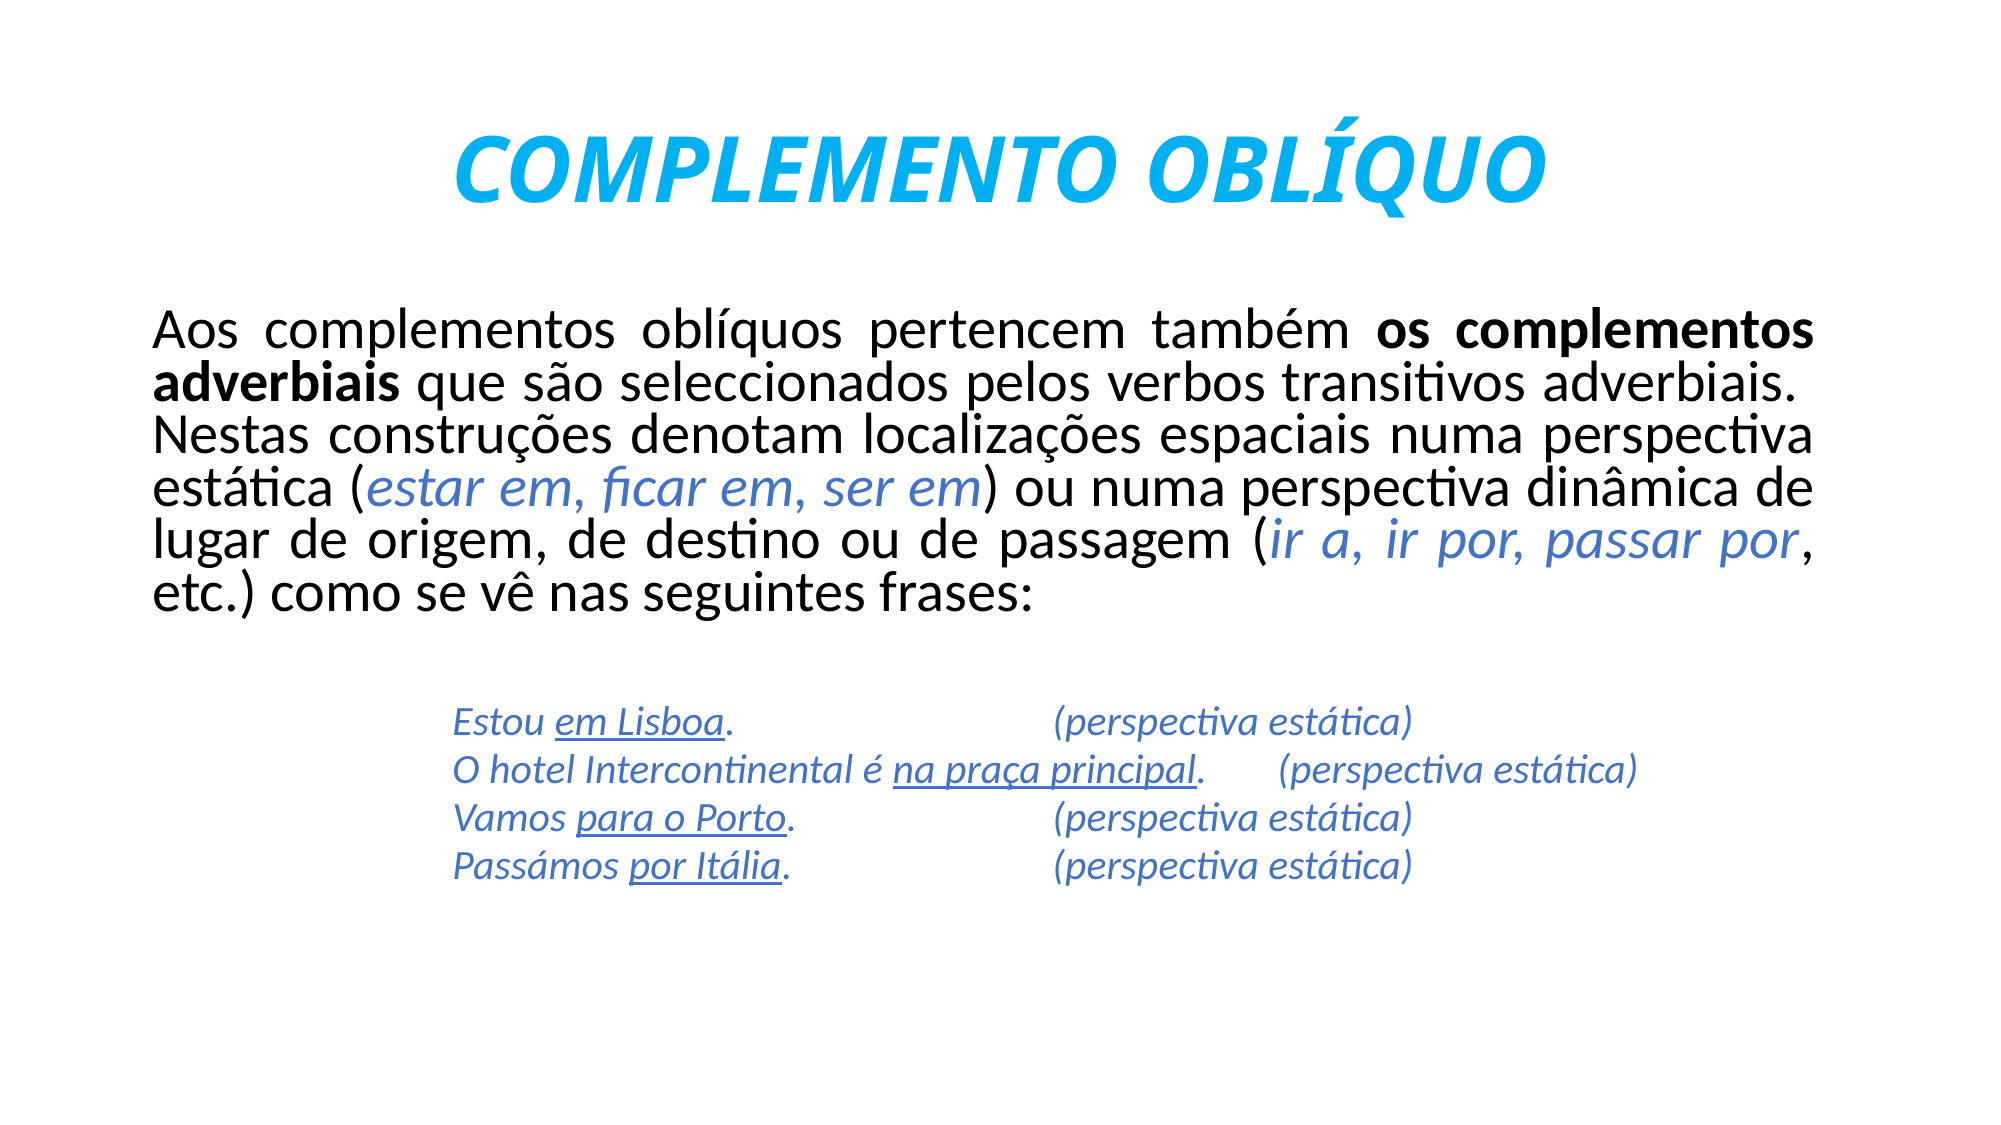

# COMPLEMENTO OBLÍQUO
Aos complementos oblíquos pertencem também os complementos adverbiais que são seleccionados pelos verbos transitivos adverbiais. Nestas construções denotam localizações espaciais numa perspectiva estática (estar em, ficar em, ser em) ou numa perspectiva dinâmica de lugar de origem, de destino ou de passagem (ir a, ir por, passar por, etc.) como se vê nas seguintes frases:
Estou em Lisboa.					(perspectiva estática)
O hotel Intercontinental é na praça principal.	(perspectiva estática)
Vamos para o Porto. 				(perspectiva estática)
Passámos por Itália. 				(perspectiva estática)